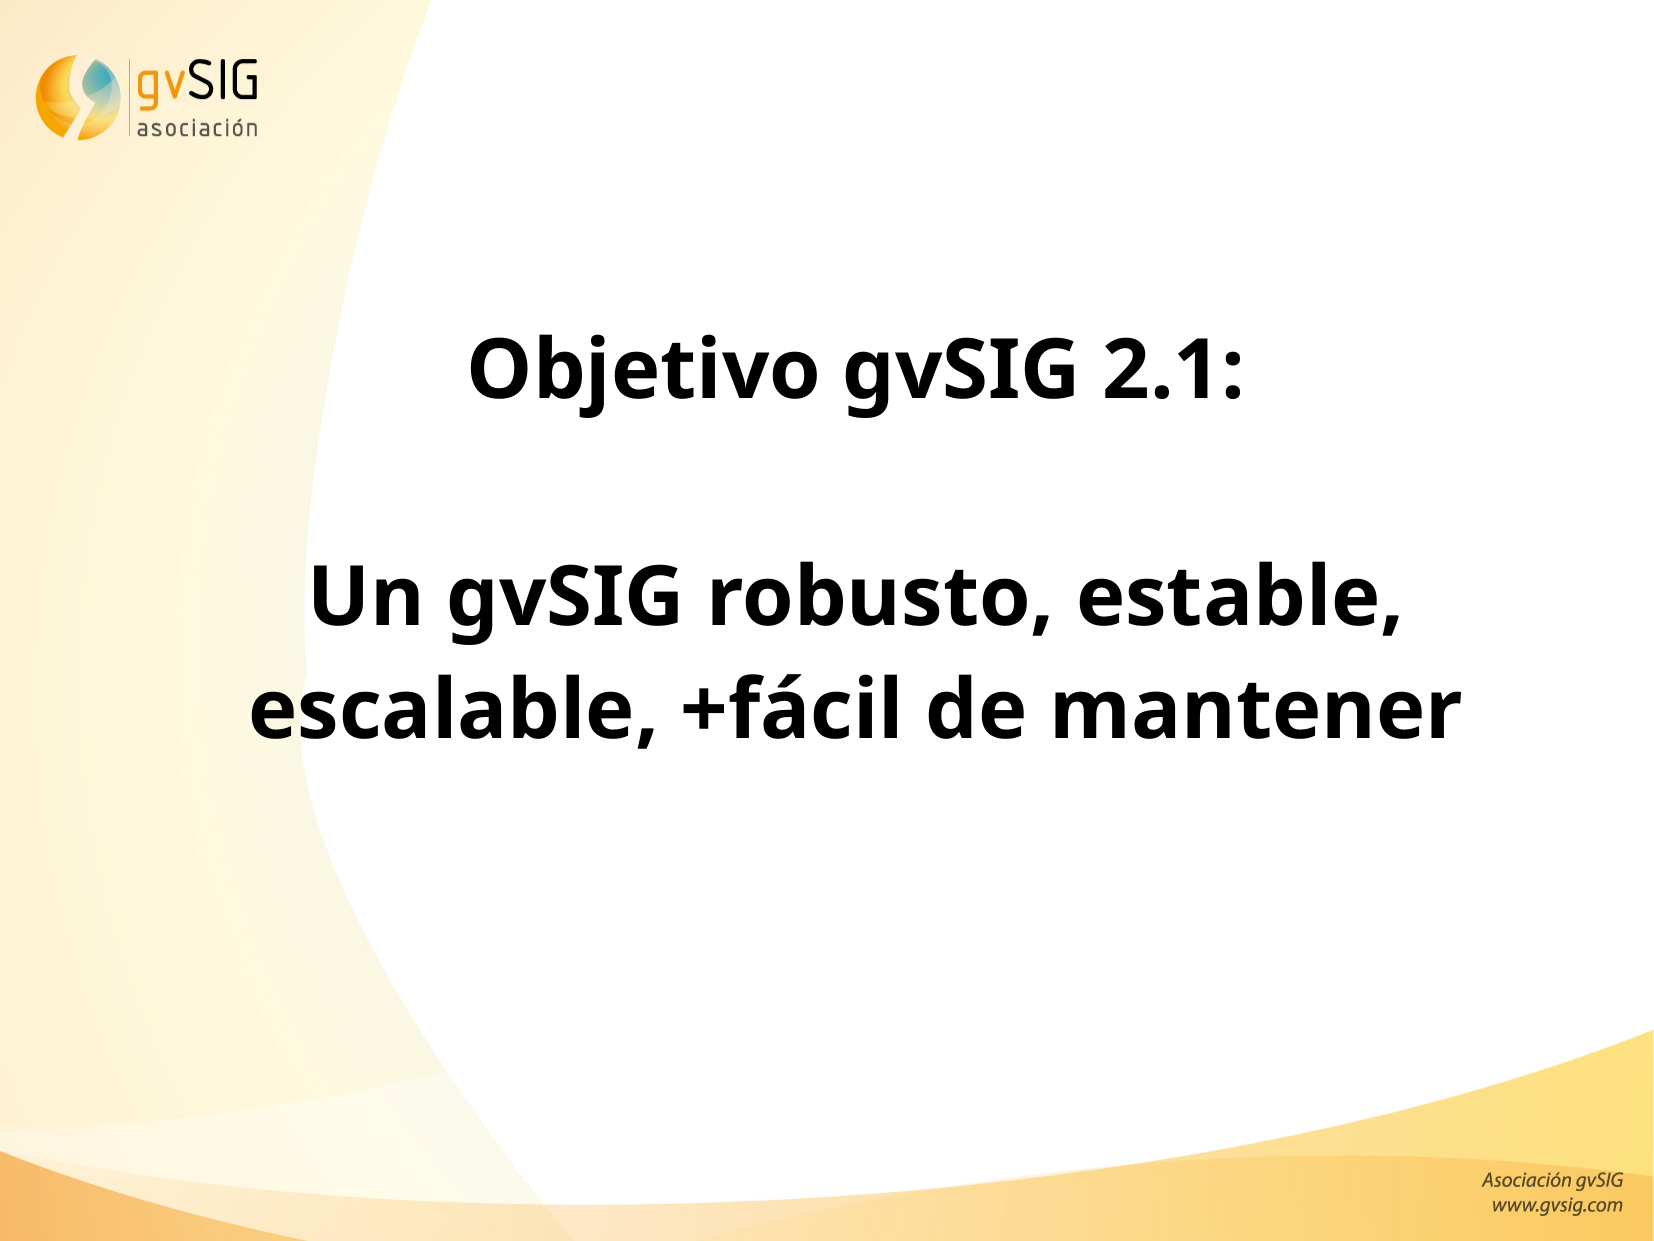

Objetivo gvSIG 2.1:
Un gvSIG robusto, estable, escalable, +fácil de mantener